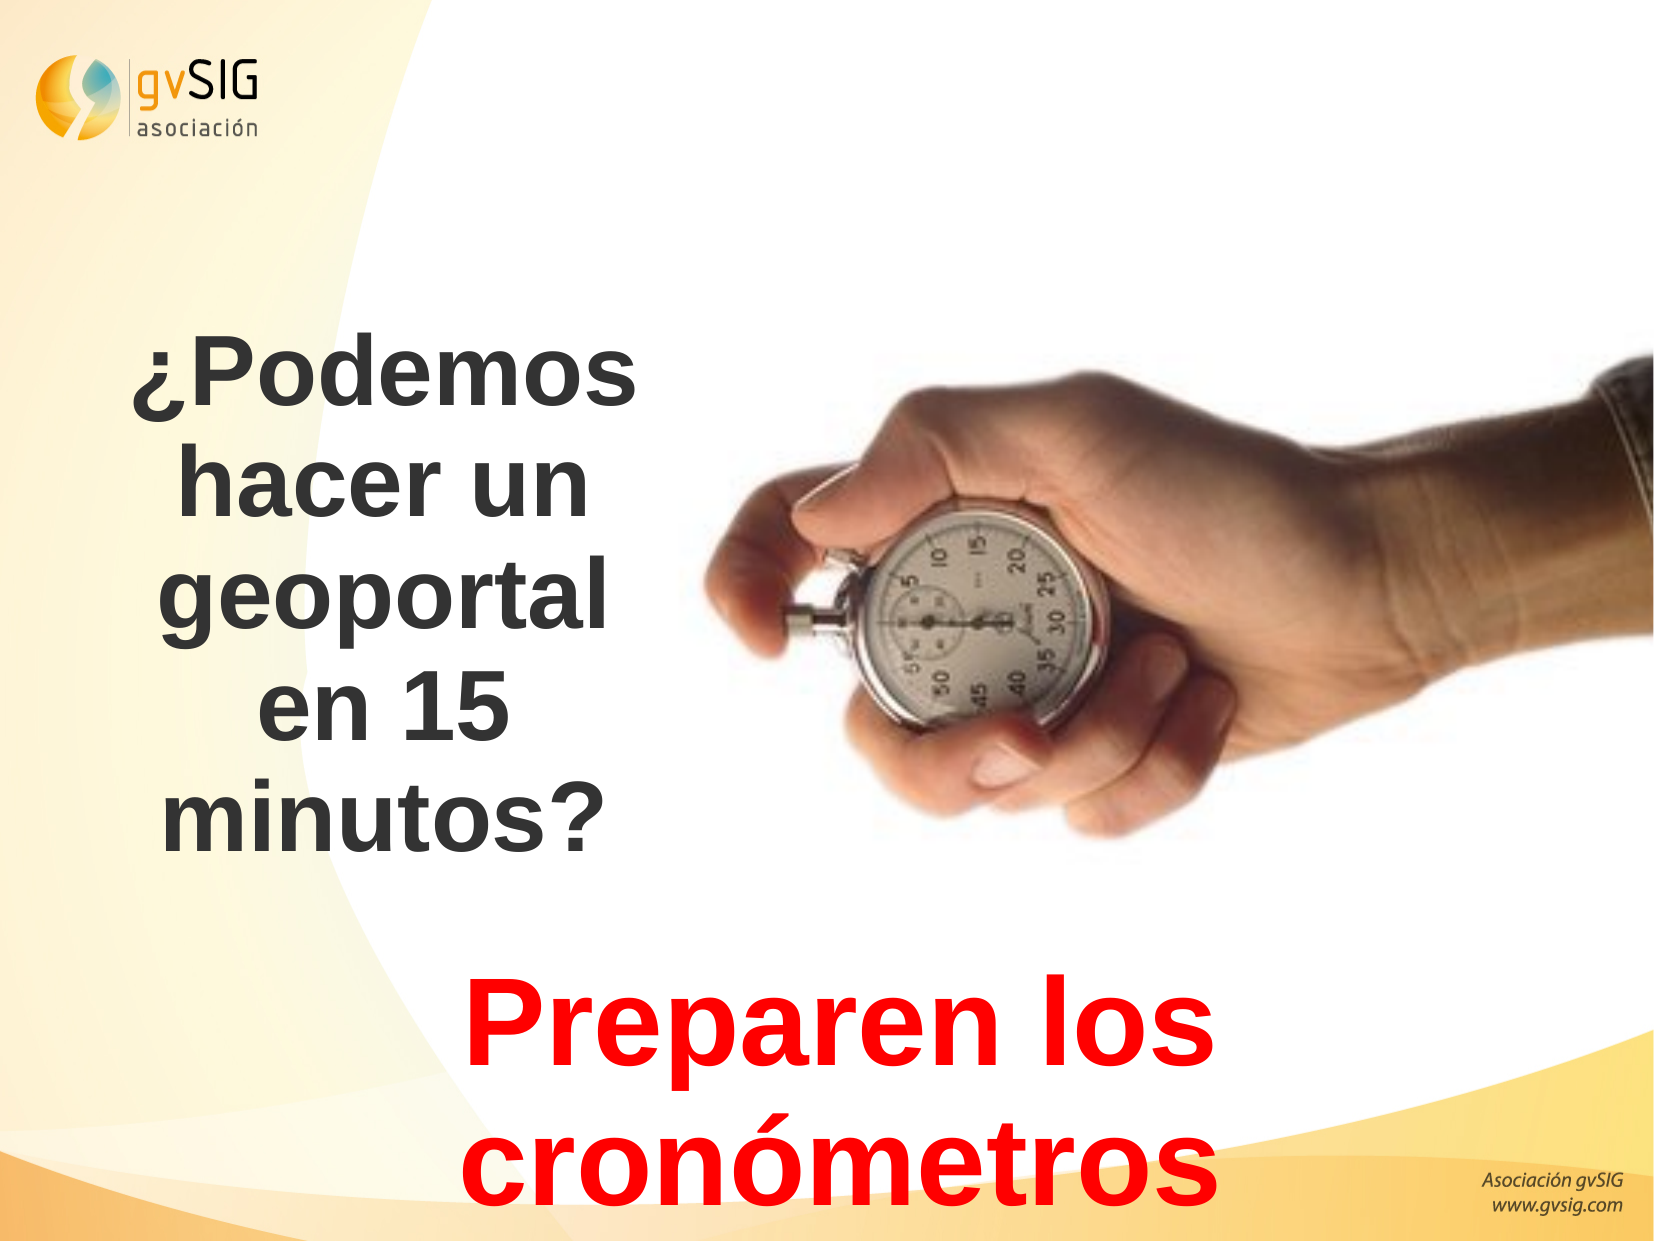

¿Podemos hacer un geoportal en 15 minutos?
Preparen los cronómetros